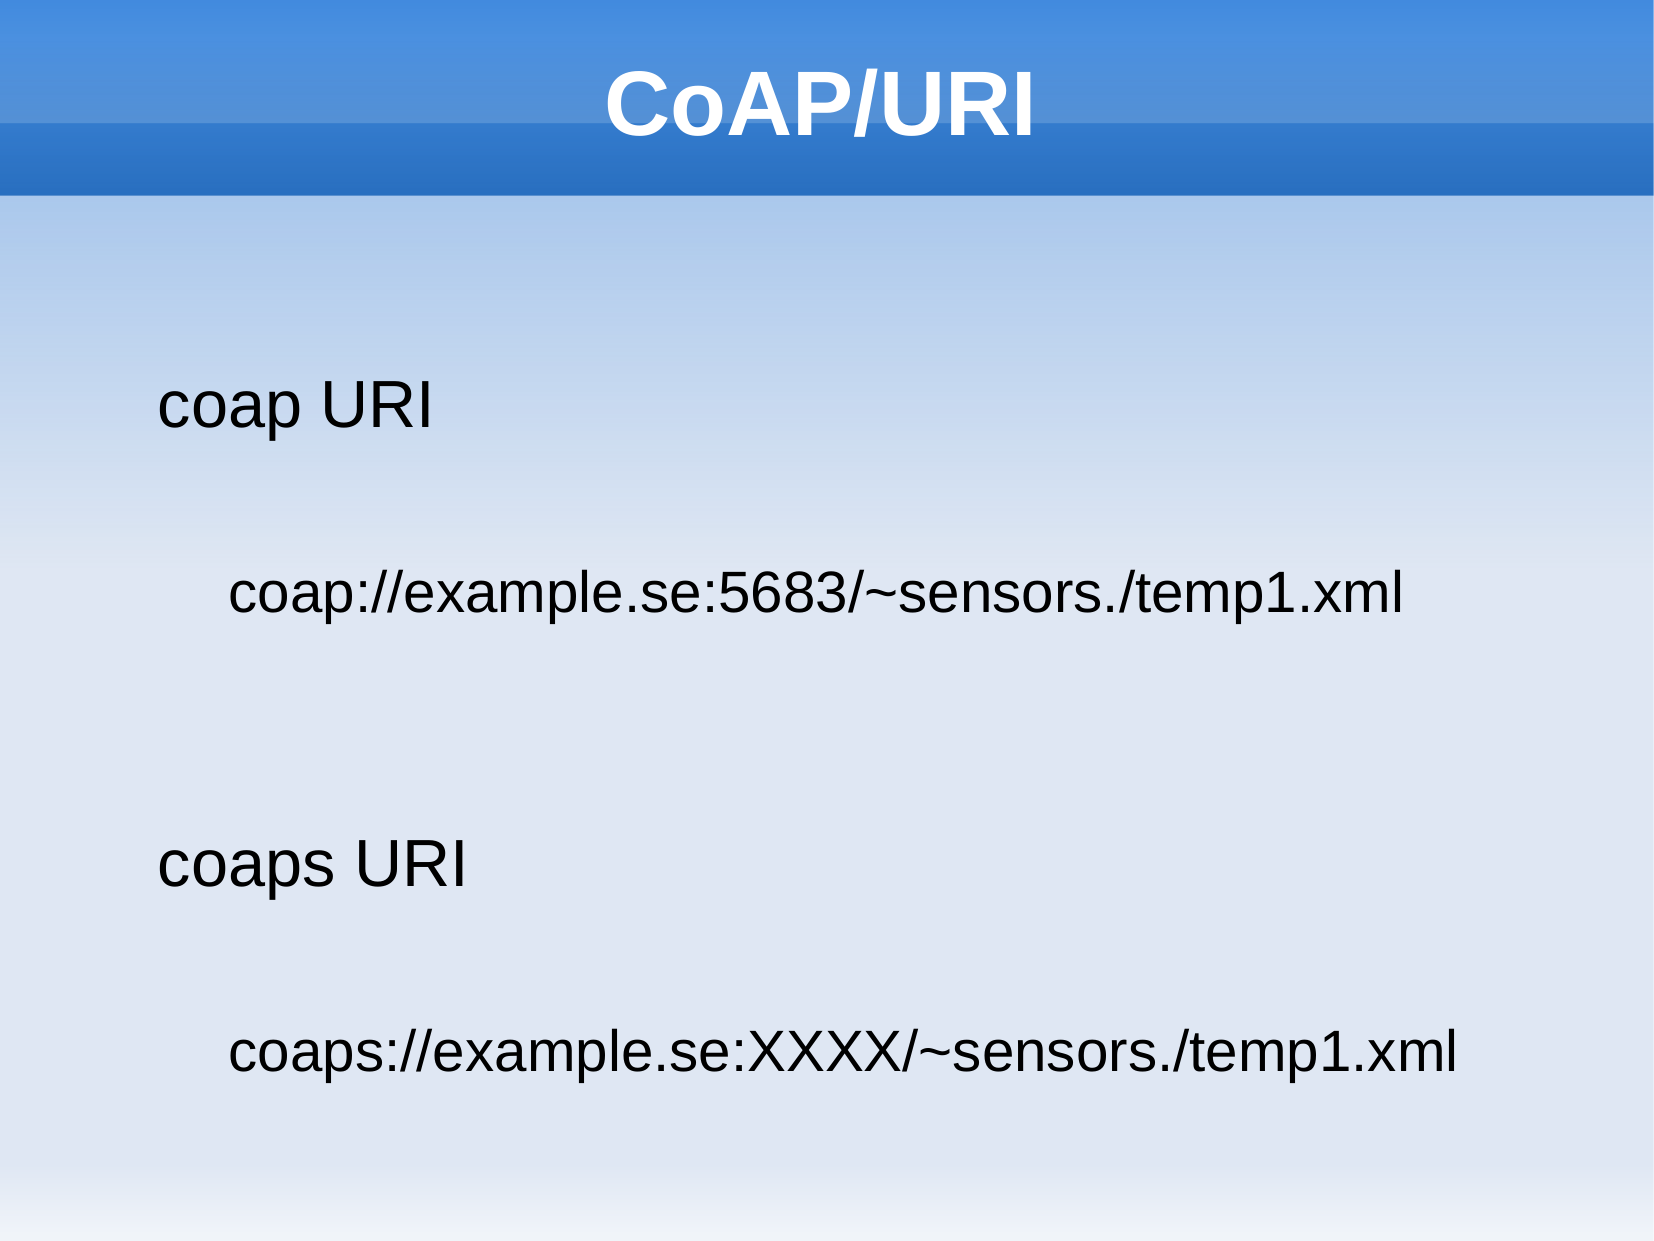

# CoAP/URI
coap URI
coap://example.se:5683/~sensors./temp1.xml
coaps URI
coaps://example.se:XXXX/~sensors./temp1.xml